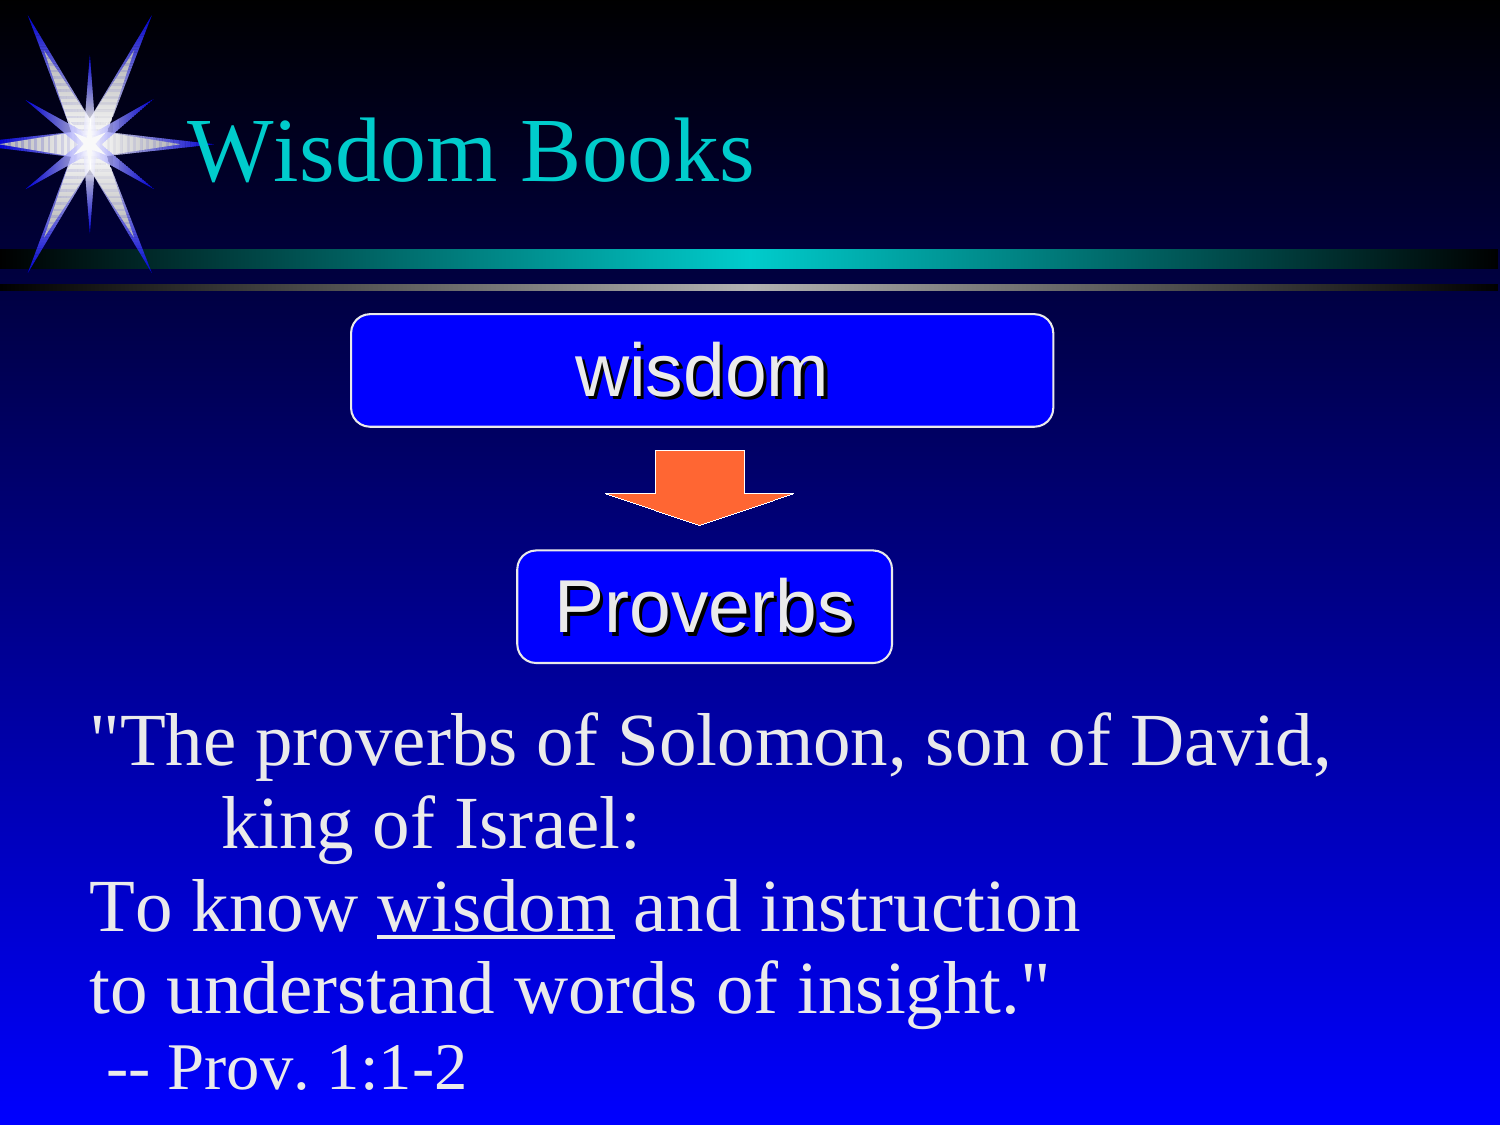

# Wisdom Books
wisdom
Proverbs
"The proverbs of Solomon, son of David,
 king of Israel:
To know wisdom and instruction
to understand words of insight."
 -- Prov. 1:1-2